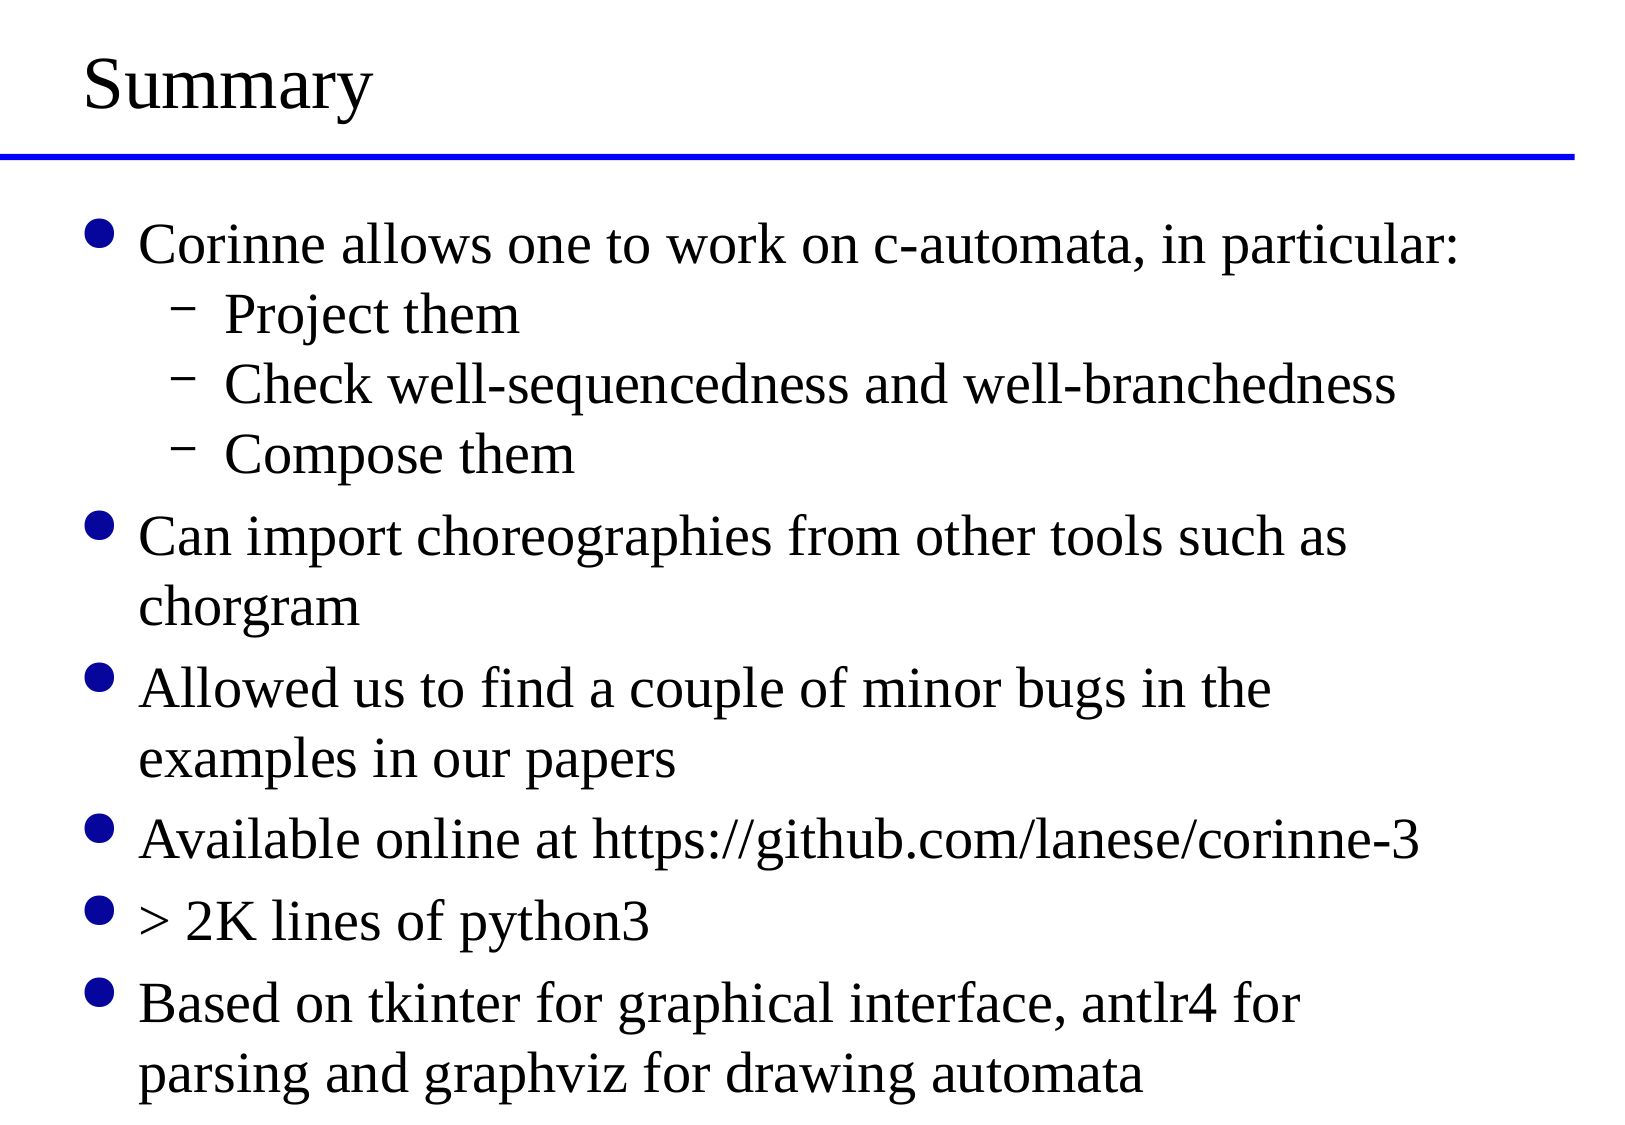

# Summary
Corinne allows one to work on c-automata, in particular:
Project them
Check well-sequencedness and well-branchedness
Compose them
Can import choreographies from other tools such as chorgram
Allowed us to find a couple of minor bugs in the examples in our papers
Available online at https://github.com/lanese/corinne-3
> 2K lines of python3
Based on tkinter for graphical interface, antlr4 for parsing and graphviz for drawing automata